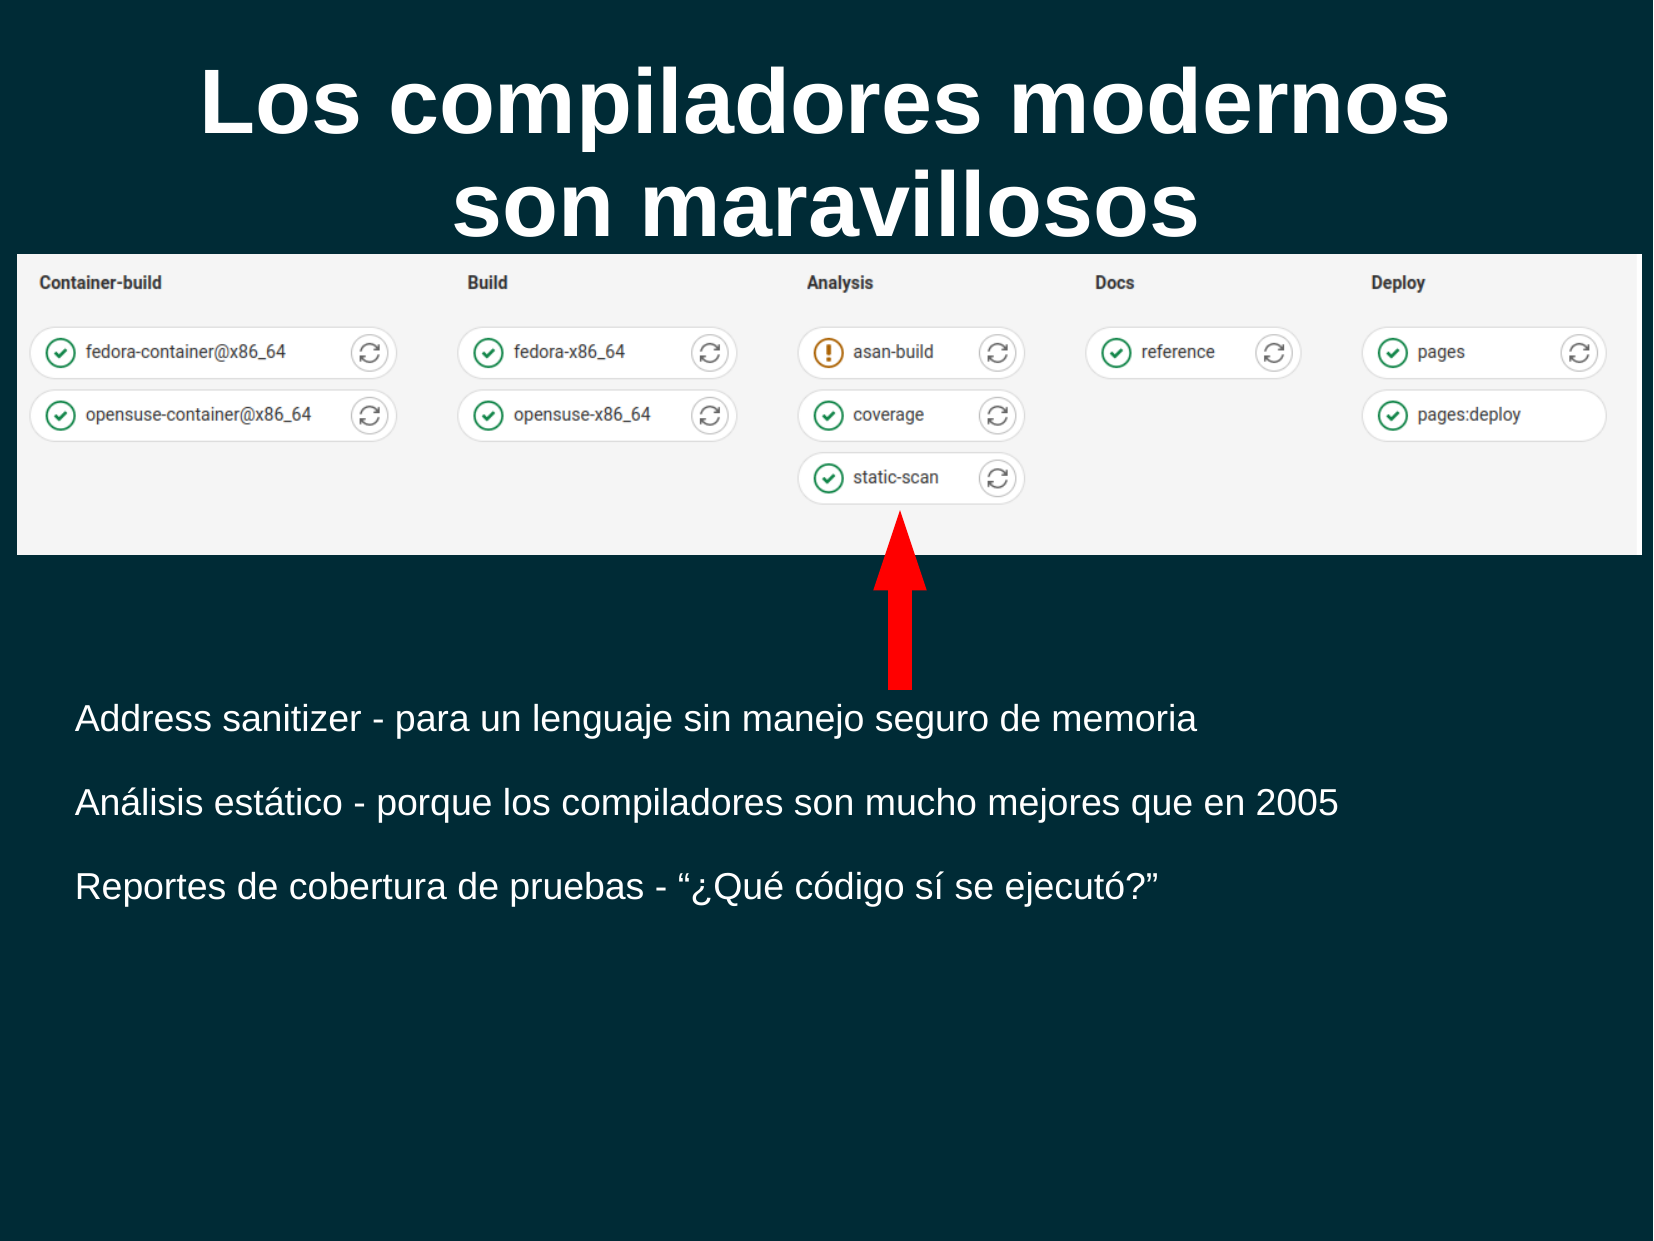

# Los compiladores modernos son maravillosos
Address sanitizer - para un lenguaje sin manejo seguro de memoria
Análisis estático - porque los compiladores son mucho mejores que en 2005
Reportes de cobertura de pruebas - “¿Qué código sí se ejecutó?”